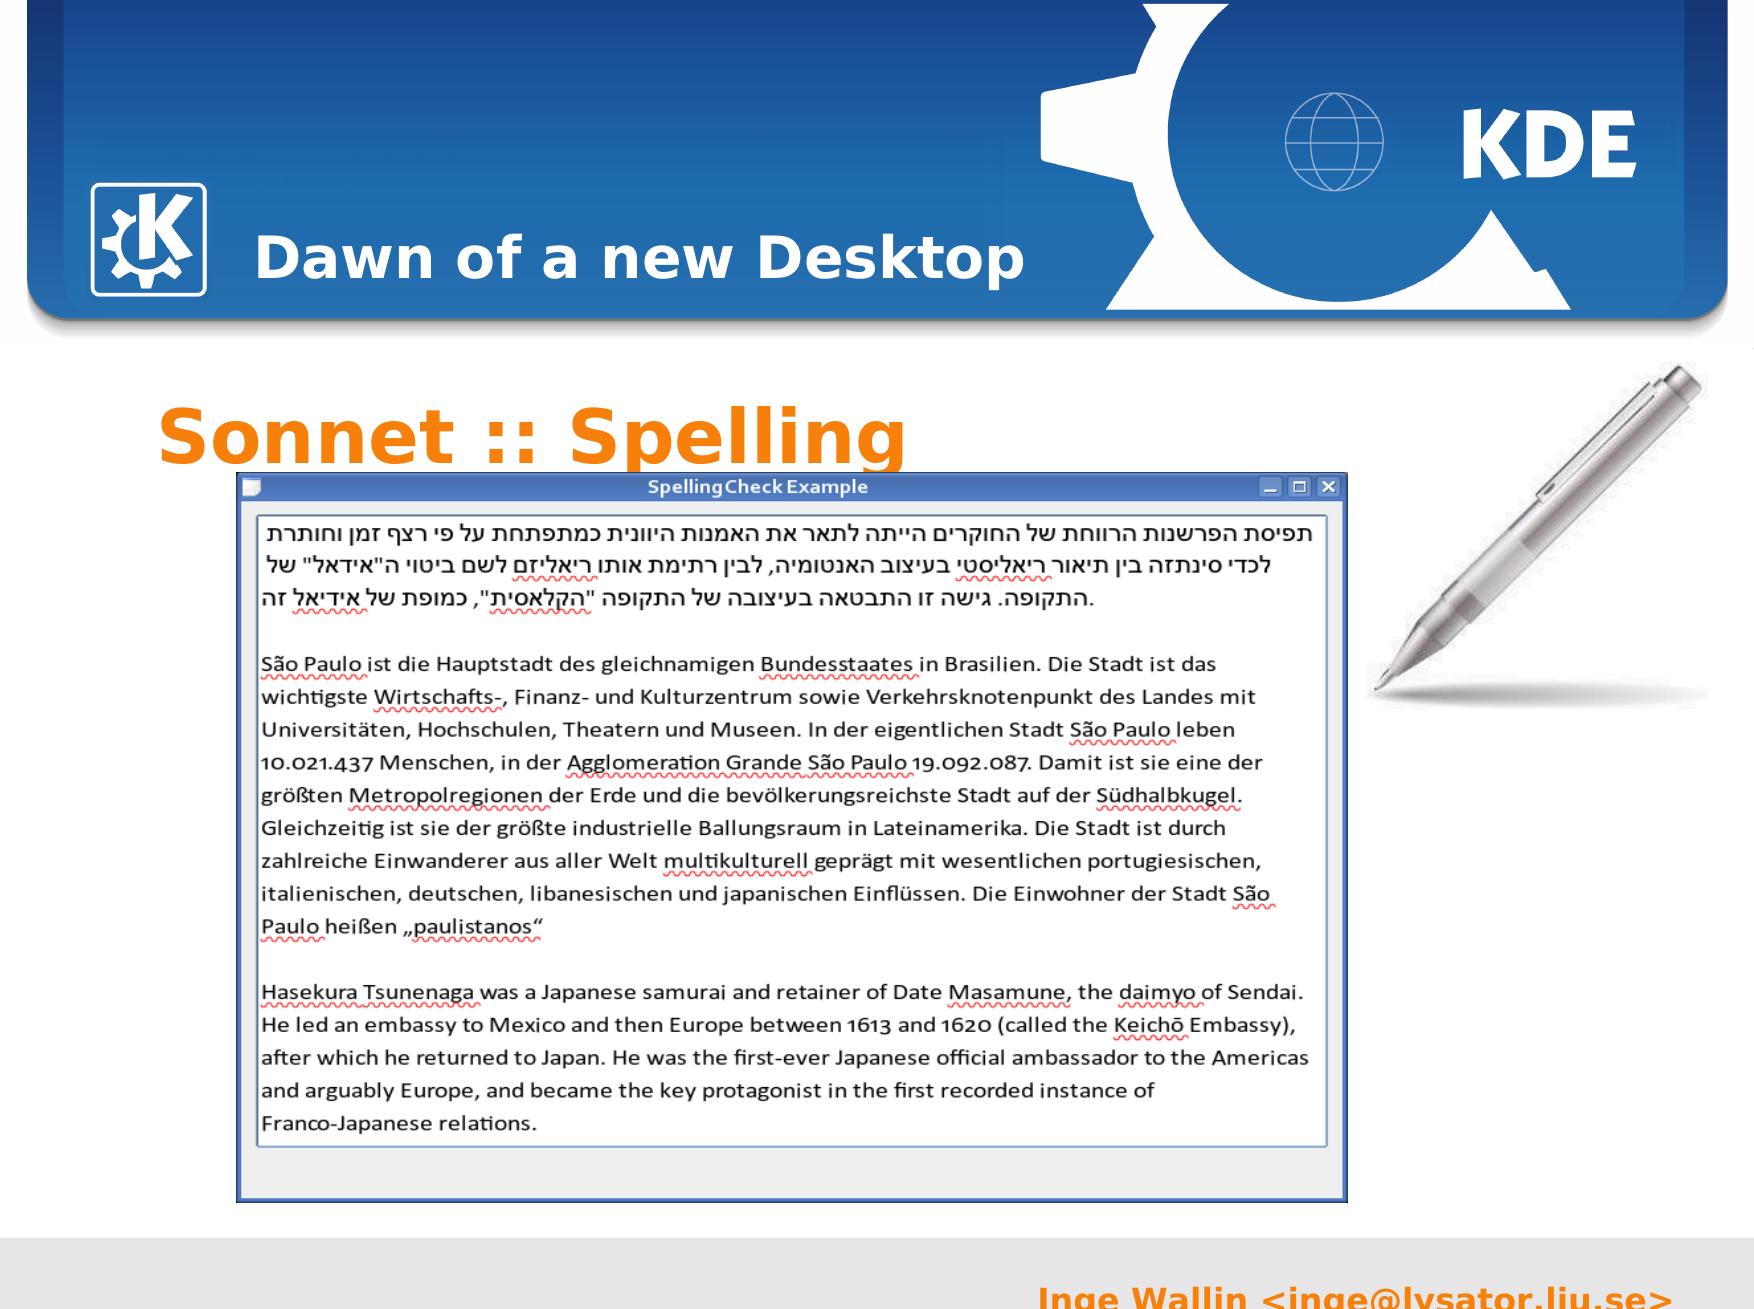

Dawn of a new Desktop
Sonnet :: Spelling